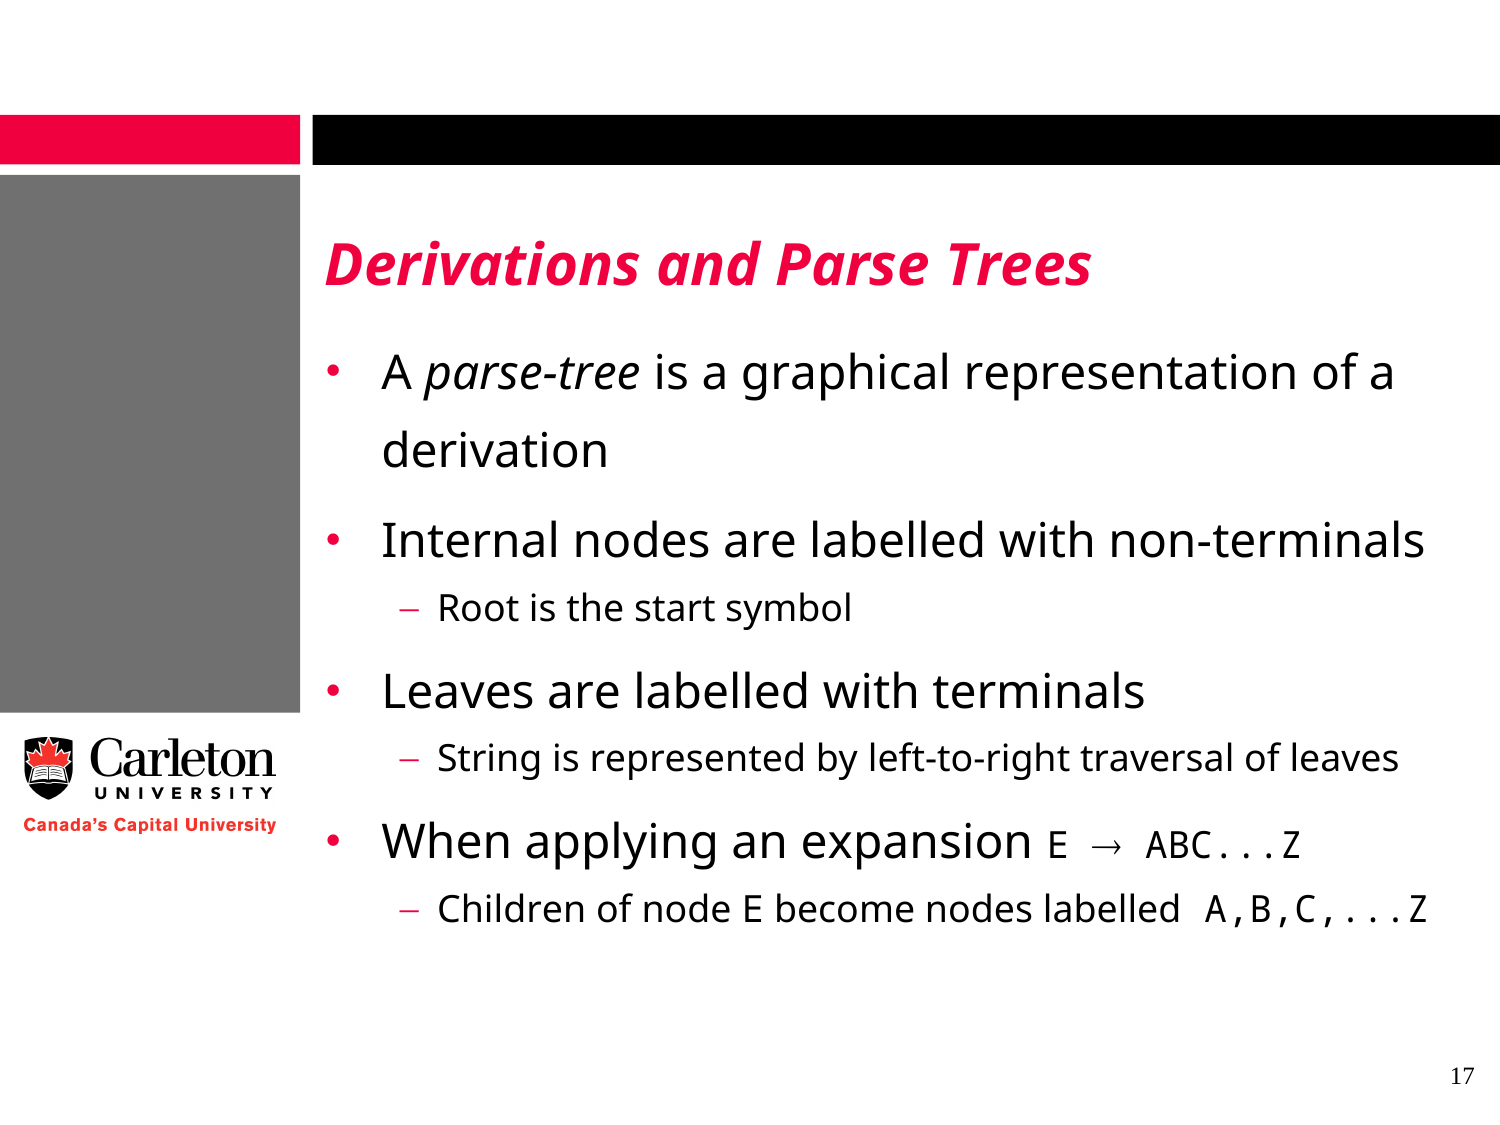

# Derivations and Parse Trees
A parse-tree is a graphical representation of a derivation
Internal nodes are labelled with non-terminals
Root is the start symbol
Leaves are labelled with terminals
String is represented by left-to-right traversal of leaves
When applying an expansion E  ABC...Z
Children of node E become nodes labelled A,B,C,...Z
17